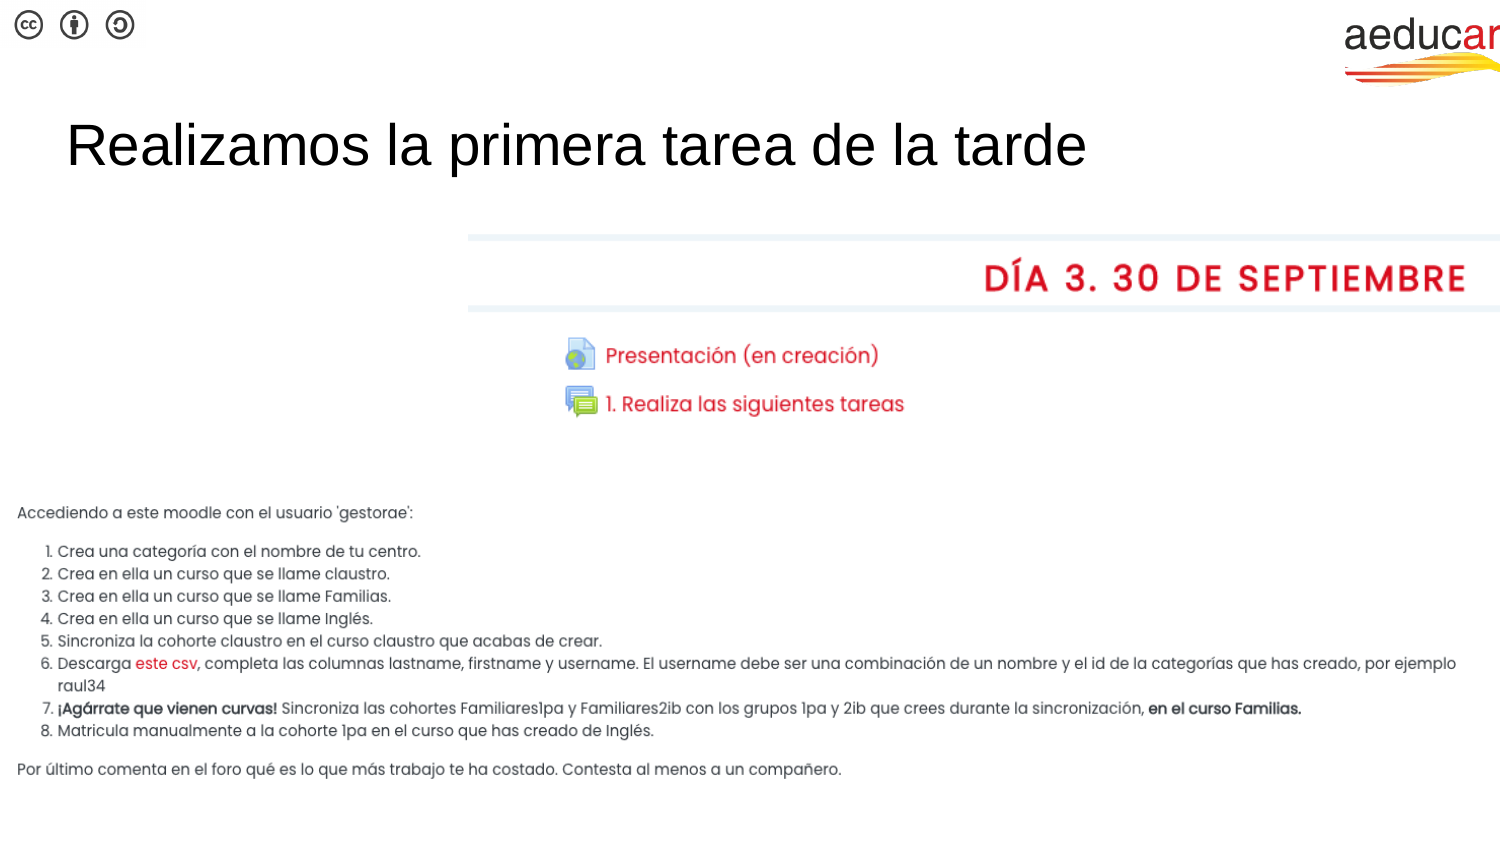

# Realizamos la primera tarea de la tarde